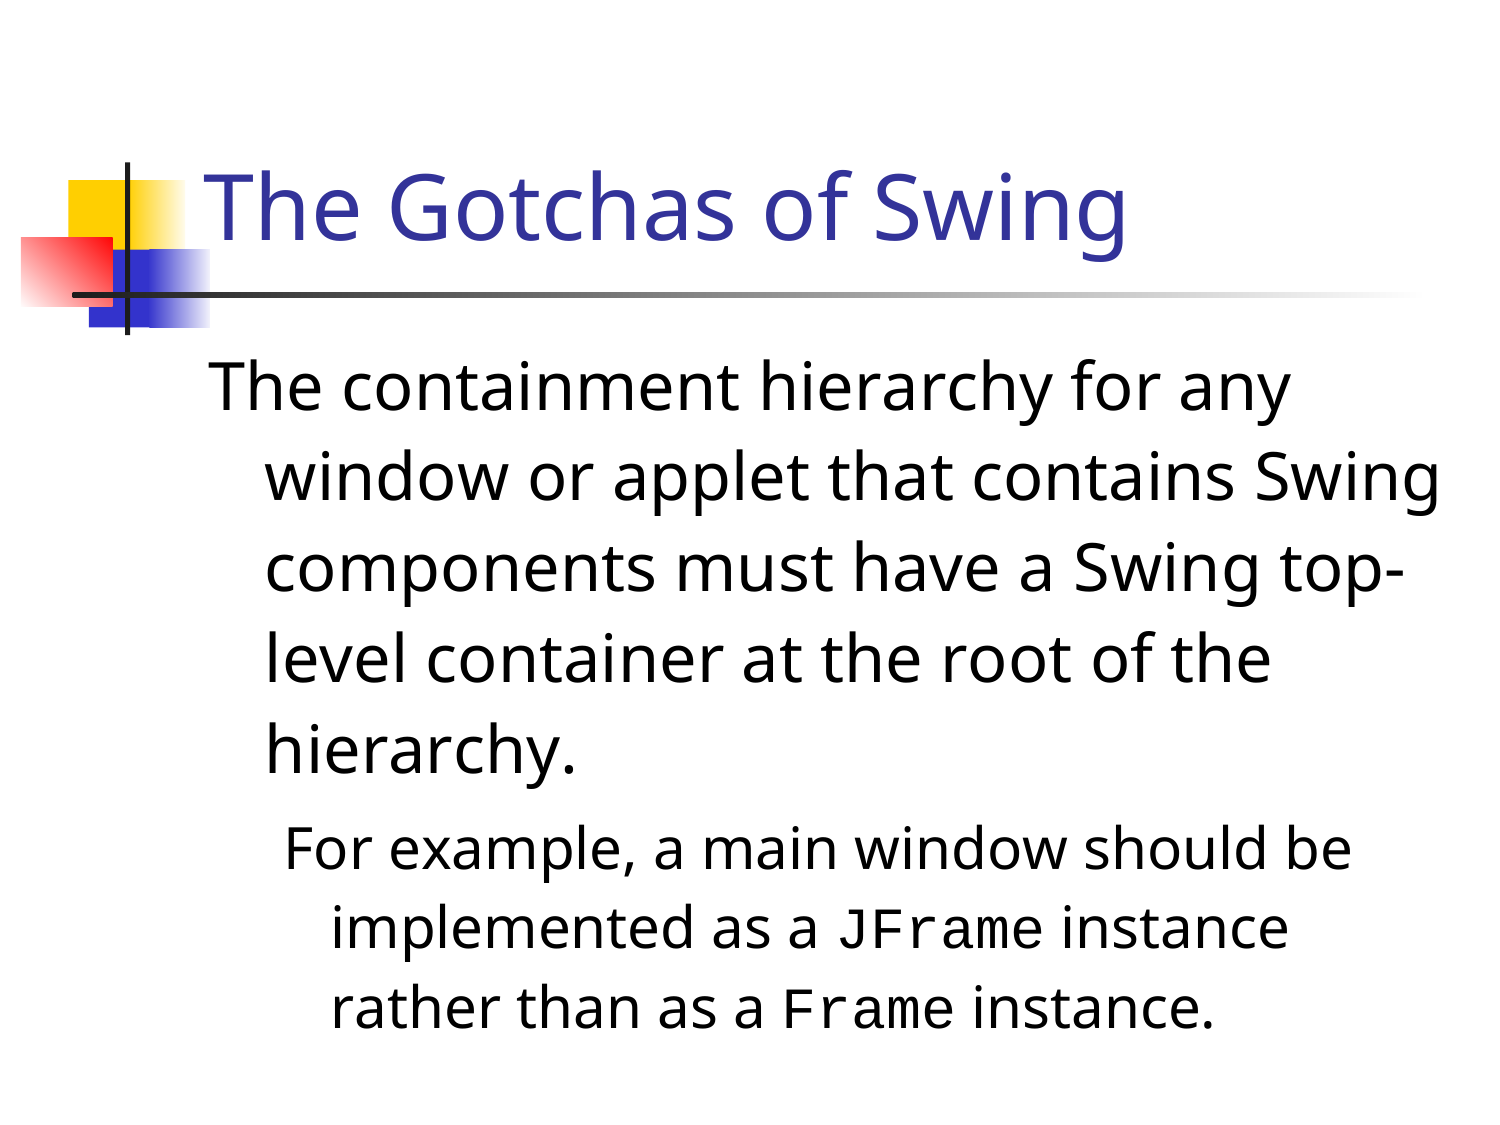

# The Gotchas of Swing
The containment hierarchy for any window or applet that contains Swing components must have a Swing top-level container at the root of the hierarchy.
For example, a main window should be implemented as a JFrame instance rather than as a Frame instance.